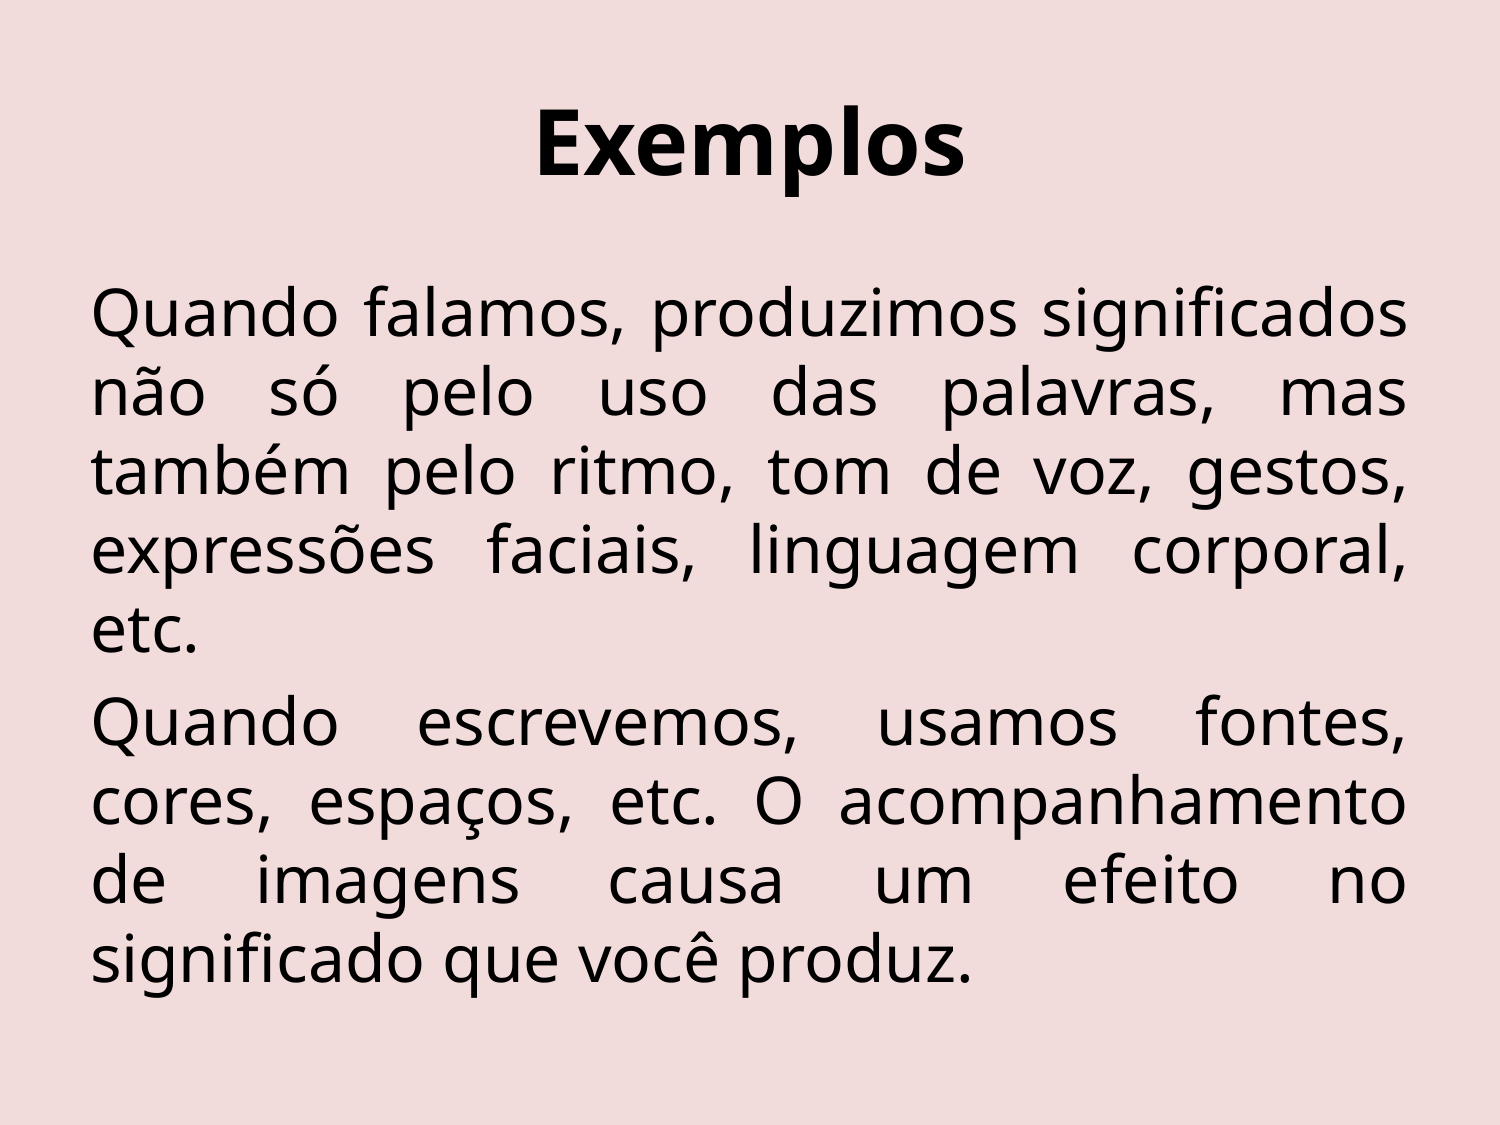

# Exemplos
Quando falamos, produzimos significados não só pelo uso das palavras, mas também pelo ritmo, tom de voz, gestos, expressões faciais, linguagem corporal, etc.
Quando escrevemos, usamos fontes, cores, espaços, etc. O acompanhamento de imagens causa um efeito no significado que você produz.